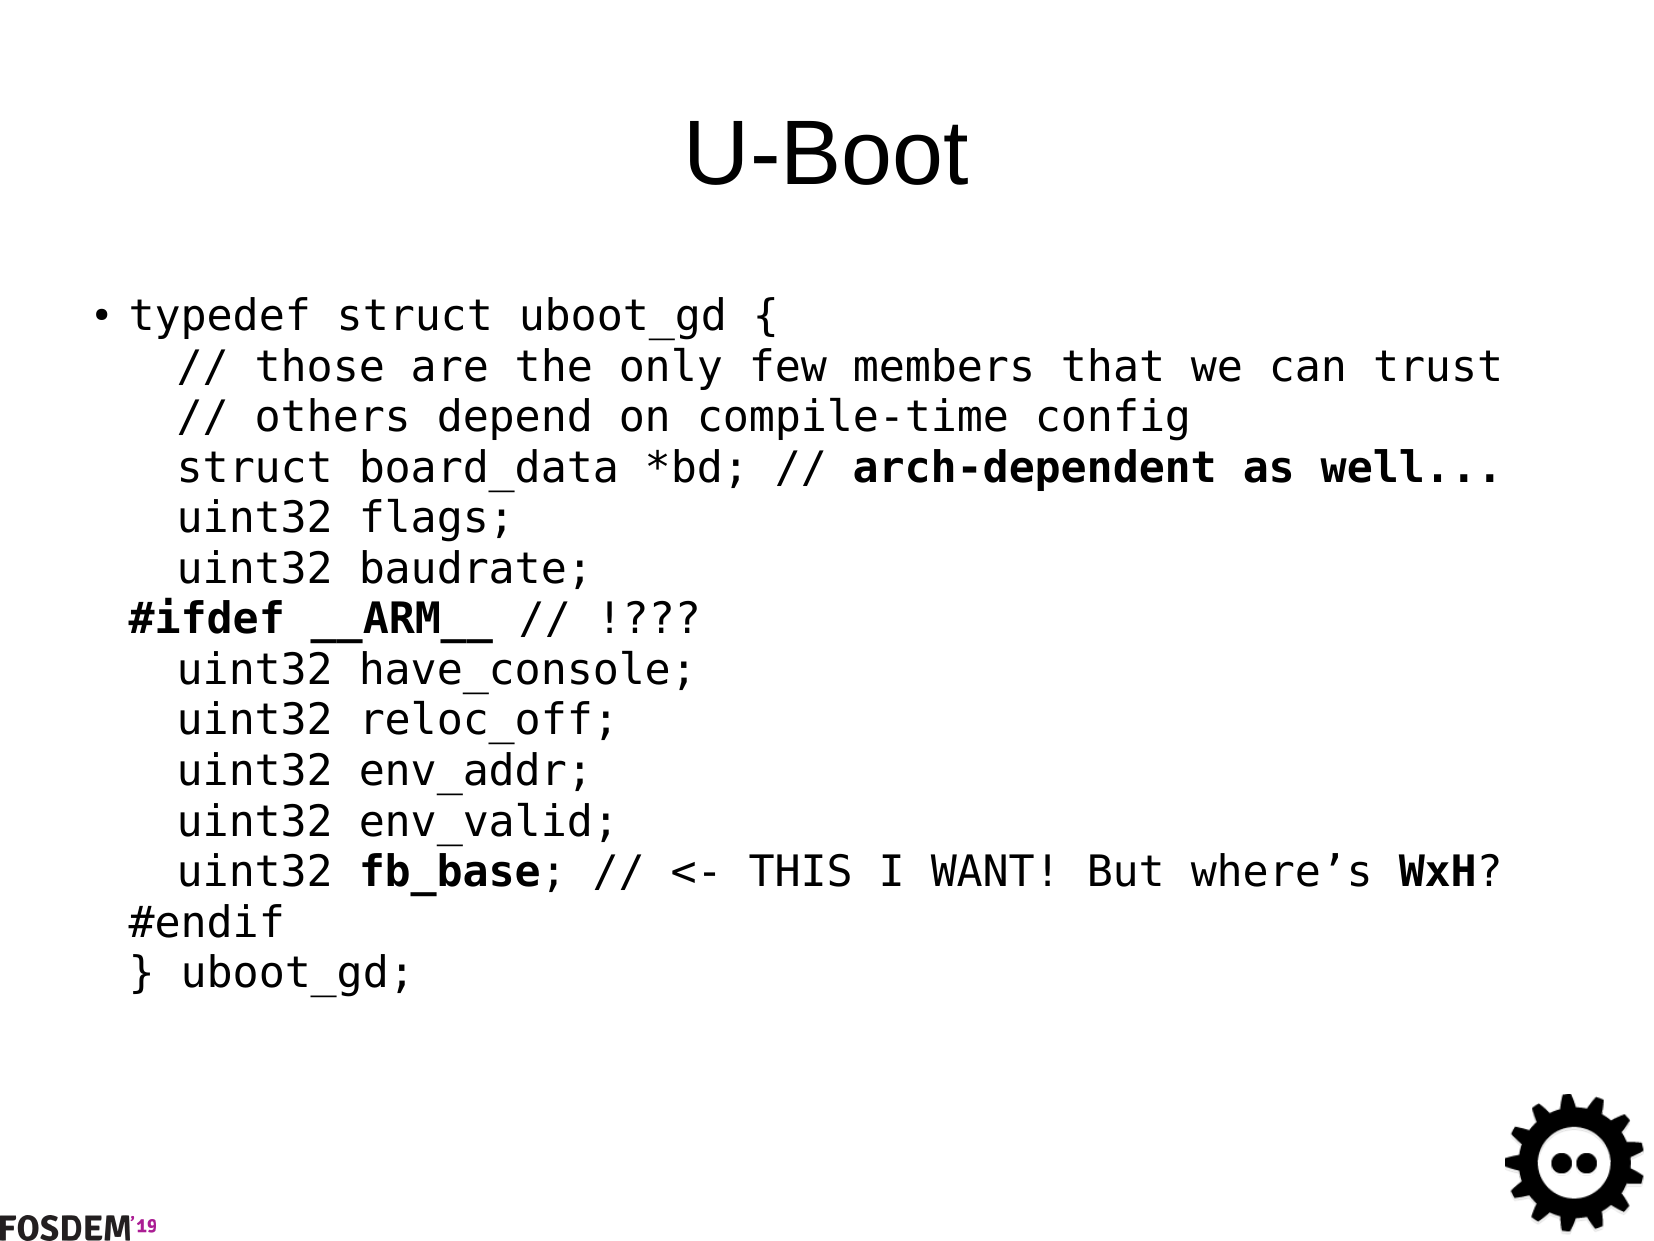

# U-Boot
typedef struct uboot_gd {
	// those are the only few members that we can trust
	// others depend on compile-time config
	struct board_data *bd; // arch-dependent as well...
	uint32 flags;
	uint32 baudrate;
#ifdef __ARM__ // !???
	uint32 have_console;
	uint32 reloc_off;
	uint32 env_addr;
	uint32 env_valid;
	uint32 fb_base; // <- THIS I WANT! But where’s WxH?
#endif
} uboot_gd;